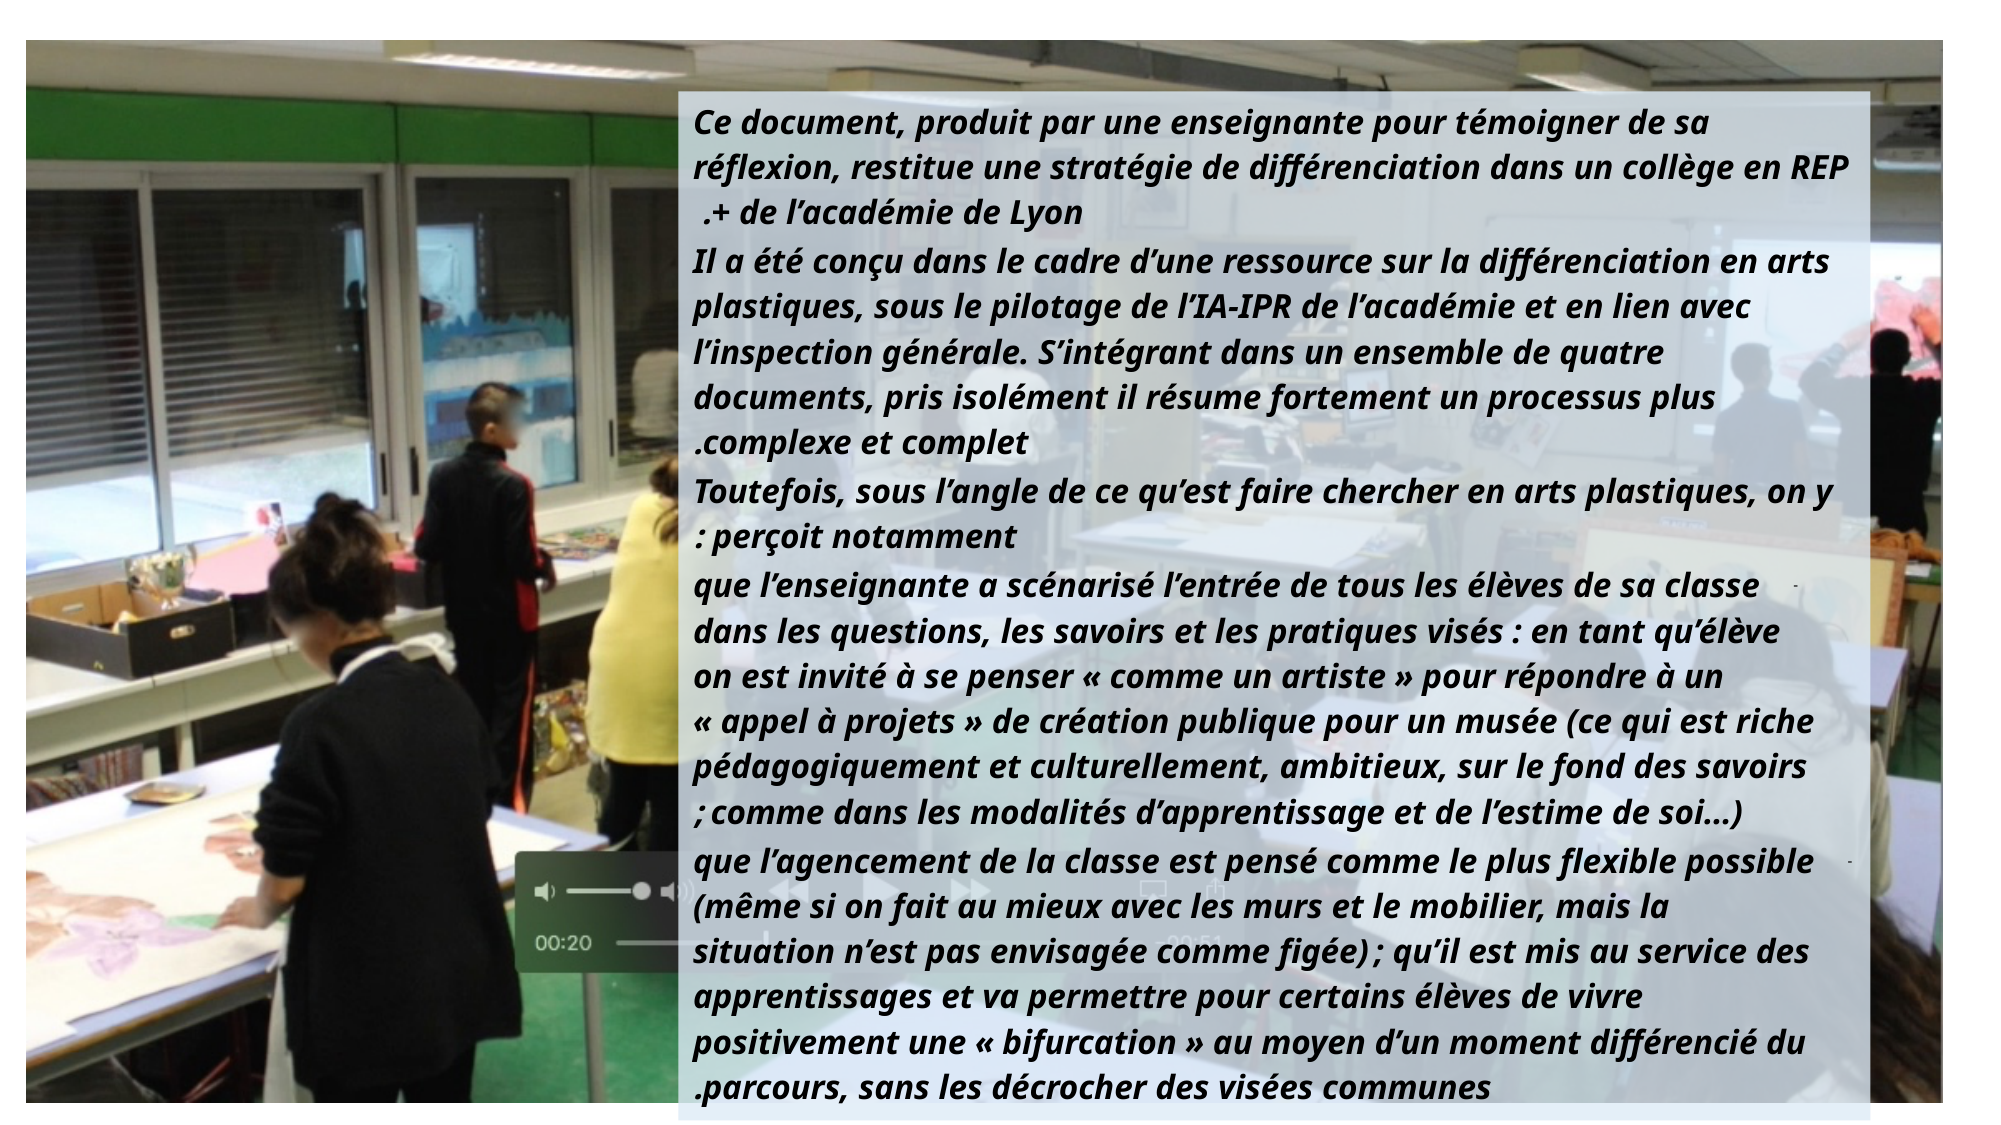

Ce document, produit par une enseignante pour témoigner de sa réflexion, restitue une stratégie de différenciation dans un collège en REP + de l’académie de Lyon.
Il a été conçu dans le cadre d’une ressource sur la différenciation en arts plastiques, sous le pilotage de l’IA-IPR de l’académie et en lien avec l’inspection générale. S’intégrant dans un ensemble de quatre documents, pris isolément il résume fortement un processus plus complexe et complet.
Toutefois, sous l’angle de ce qu’est faire chercher en arts plastiques, on y perçoit notamment :
que l’enseignante a scénarisé l’entrée de tous les élèves de sa classe dans les questions, les savoirs et les pratiques visés : en tant qu’élève on est invité à se penser « comme un artiste » pour répondre à un « appel à projets » de création publique pour un musée (ce qui est riche pédagogiquement et culturellement, ambitieux, sur le fond des savoirs comme dans les modalités d’apprentissage et de l’estime de soi…) ;
que l’agencement de la classe est pensé comme le plus flexible possible (même si on fait au mieux avec les murs et le mobilier, mais la situation n’est pas envisagée comme figée) ; qu’il est mis au service des apprentissages et va permettre pour certains élèves de vivre positivement une « bifurcation » au moyen d’un moment différencié du parcours, sans les décrocher des visées communes.
Christian Vieaux, IGEN, arts plastiques, doyen du groupe enseignements et éducation artistiques, Apprendre à chercher dans toutes les disciplines en éducation prioritaire, 5 et 6 mars 2019
Dynamique(s) des apprentissages au service d'un élève en recherche dans une séquence d'arts plastiques en EP (et ailleurs)